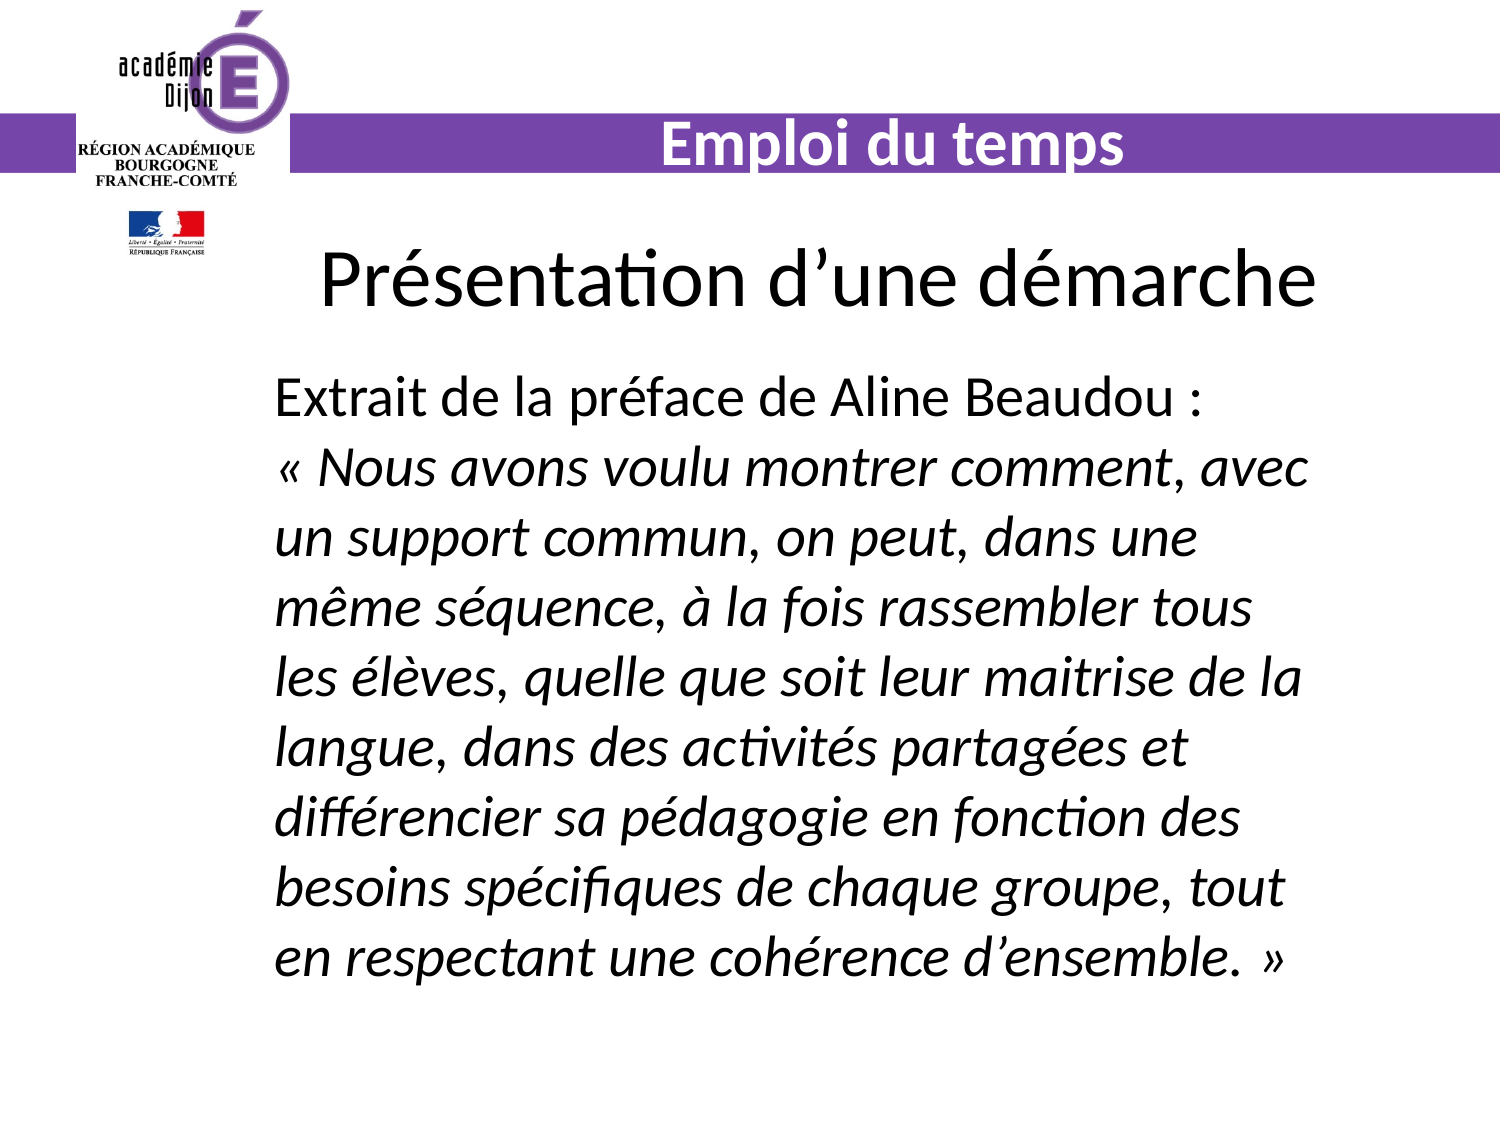

# Emploi du temps
Présentation d’une démarche
Extrait de la préface de Aline Beaudou :
« Nous avons voulu montrer comment, avec un support commun, on peut, dans une même séquence, à la fois rassembler tous les élèves, quelle que soit leur maitrise de la langue, dans des activités partagées et différencier sa pédagogie en fonction des besoins spécifiques de chaque groupe, tout en respectant une cohérence d’ensemble. »